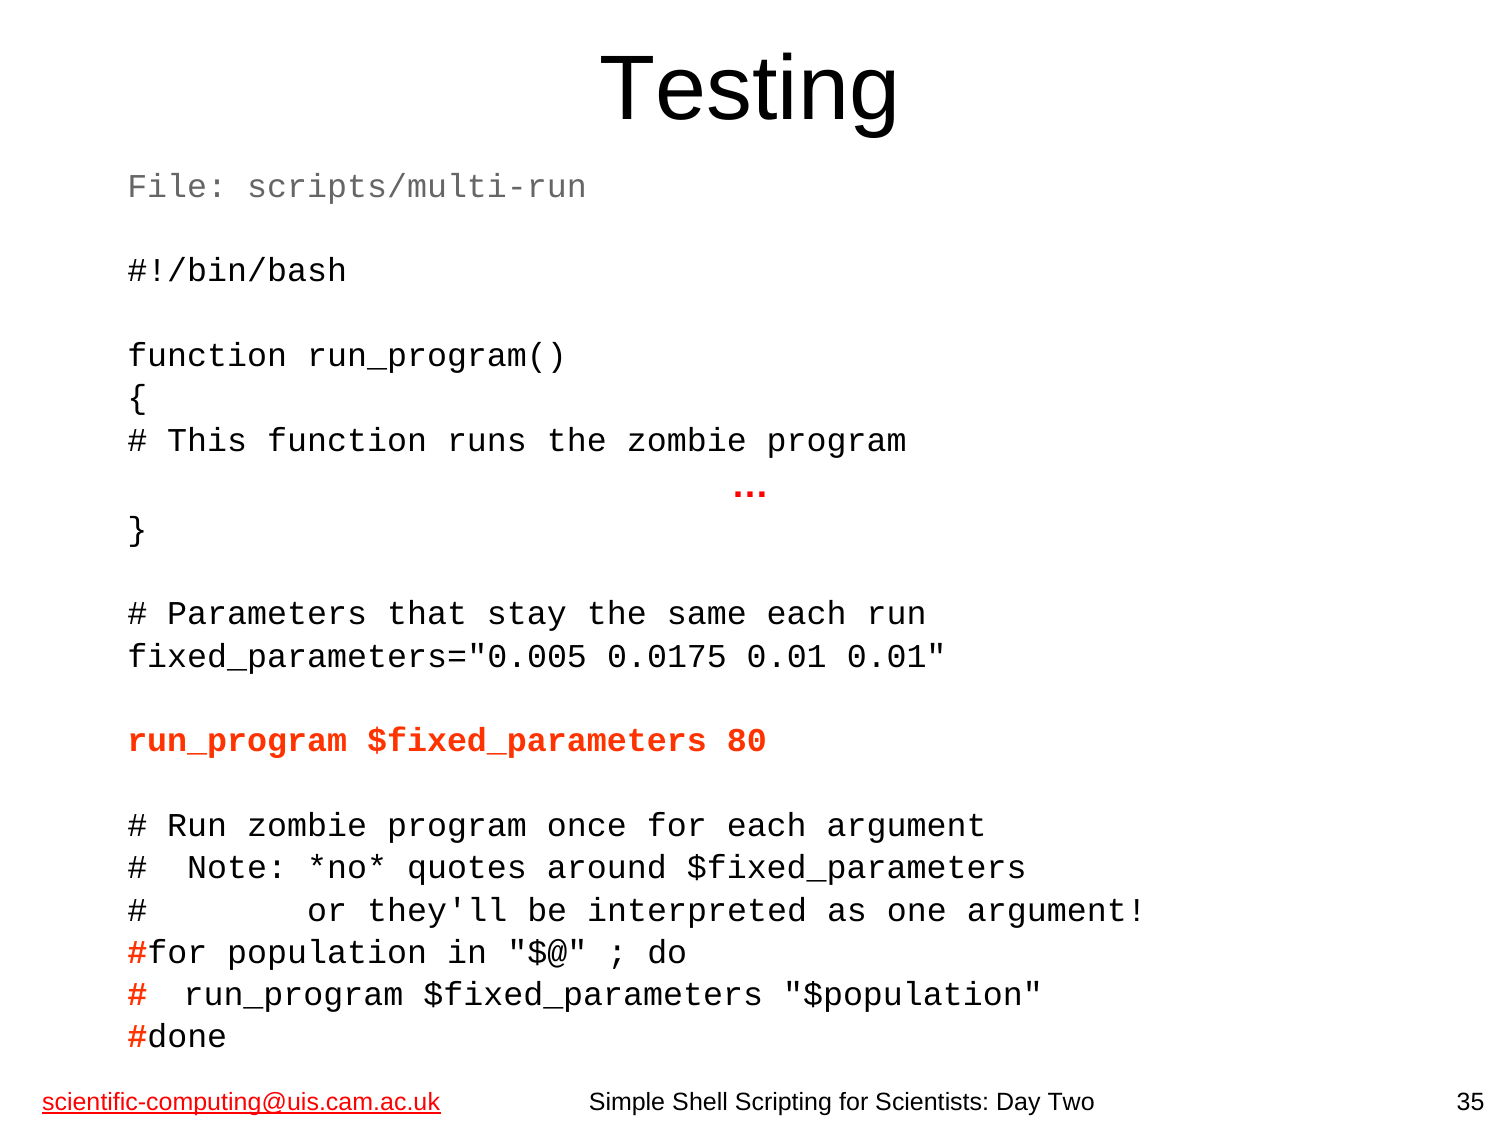

# Testing
File: scripts/multi-run
#!/bin/bash
function run_program()
{
# This function runs the zombie program
…
}
# Parameters that stay the same each run
fixed_parameters="0.005 0.0175 0.01 0.01"
run_program $fixed_parameters 80
# Run zombie program once for each argument
# Note: *no* quotes around $fixed_parameters
# or they'll be interpreted as one argument!
#for population in "$@" ; do
#	run_program $fixed_parameters "$population"
#done
escience-support@ucs.cam.ac.uk	Simple Shell Scripting for Scientists: Day Two
35